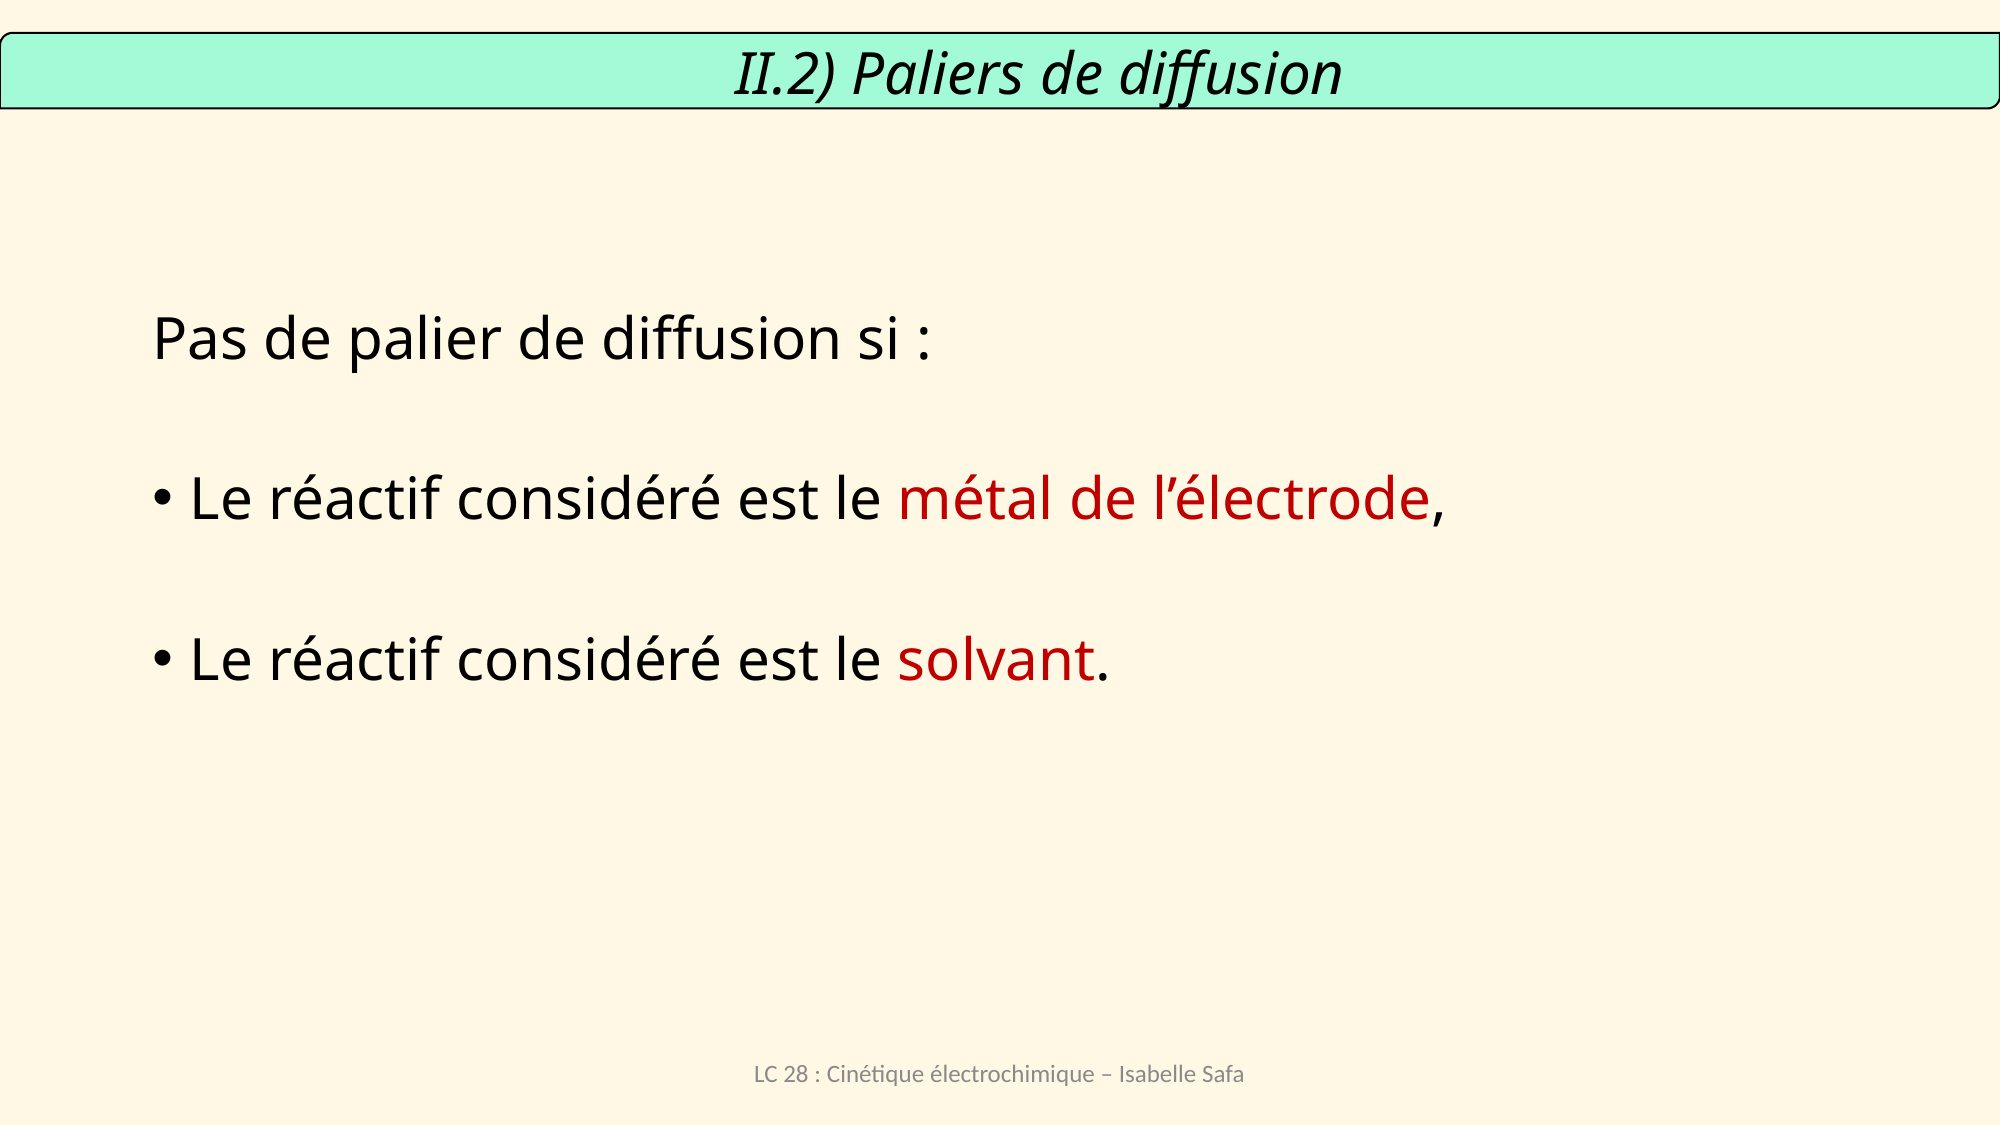

II.2) Paliers de diffusion
# Pas de palier de diffusion si :
Le réactif considéré est le métal de l’électrode,
Le réactif considéré est le solvant.
LC 28 : Cinétique électrochimique – Isabelle Safa